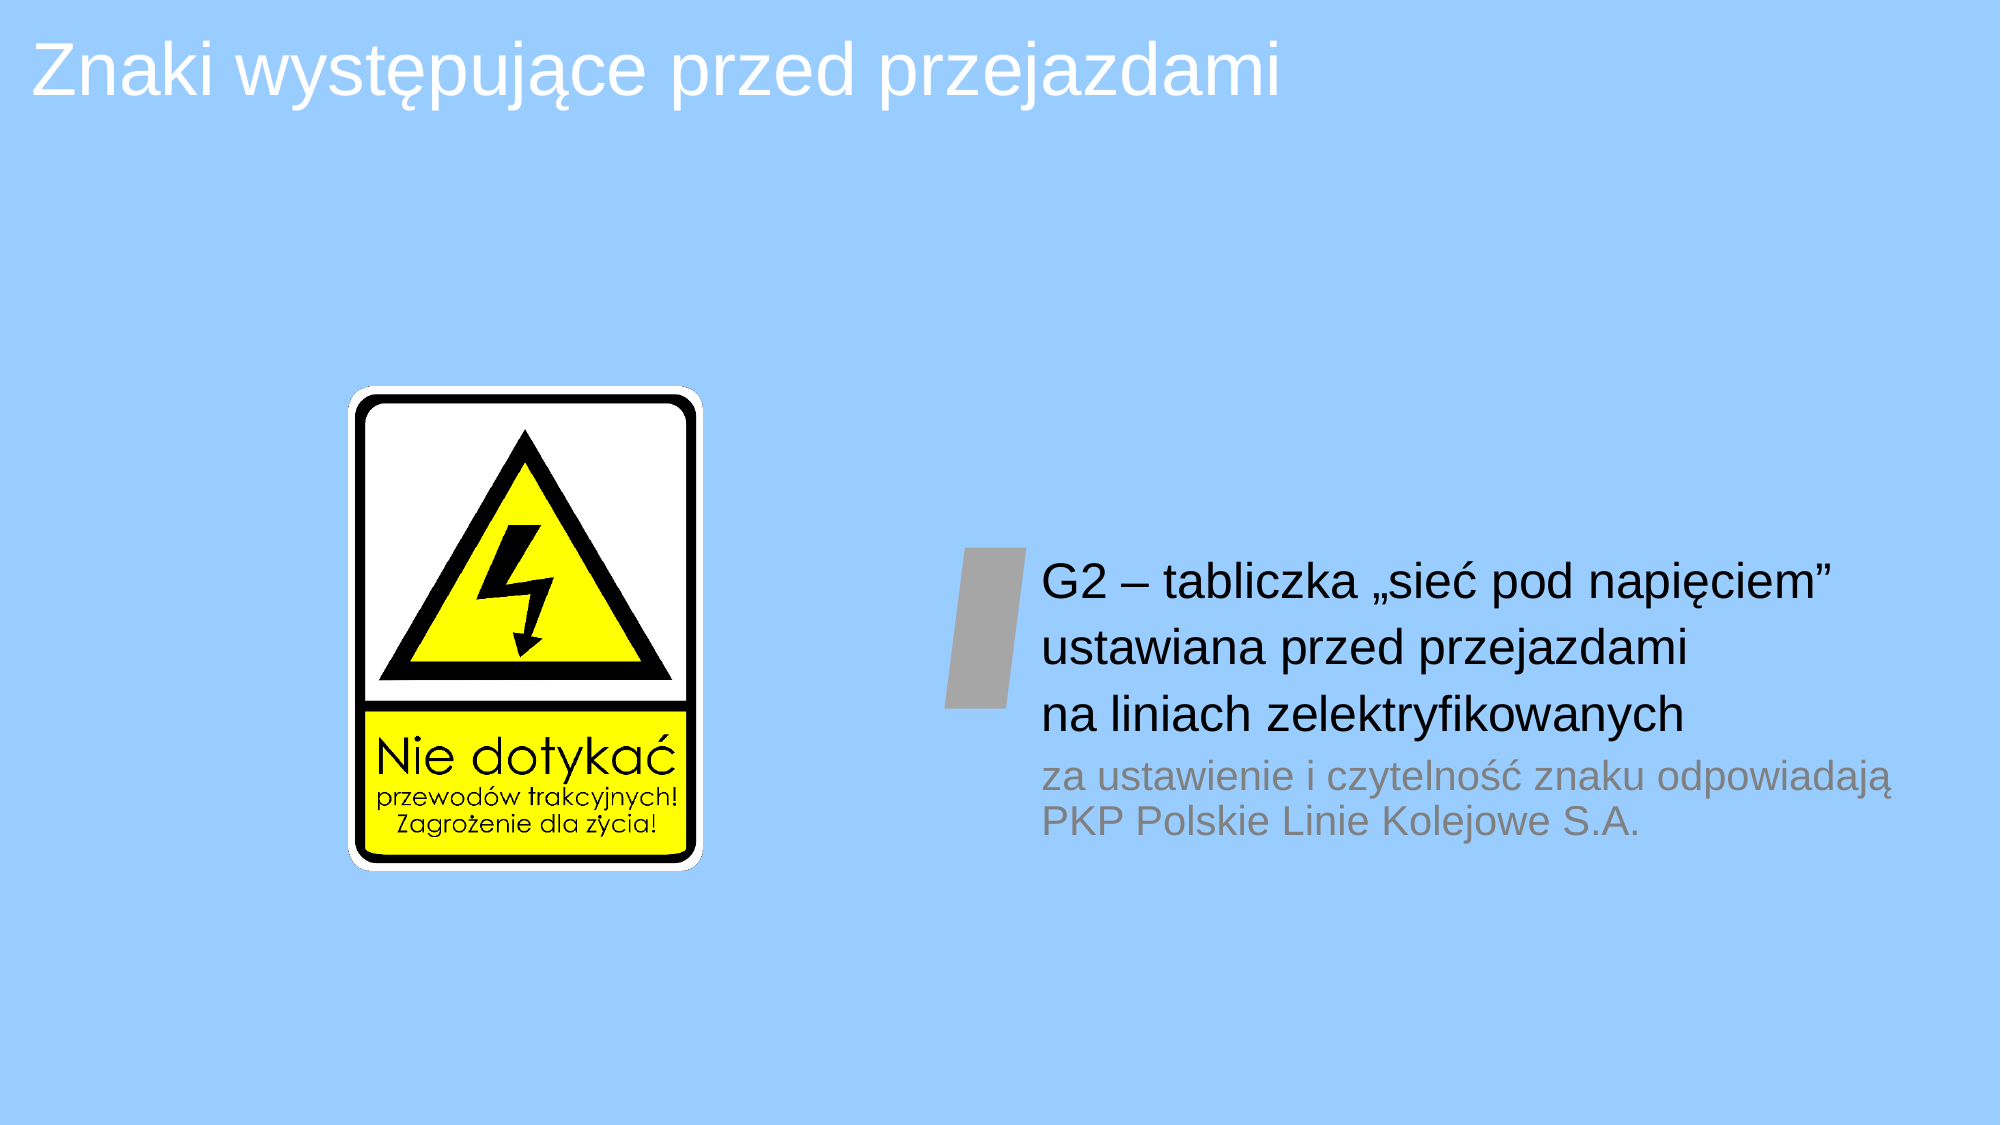

# Znaki występujące przed przejazdami
G2 – tabliczka „sieć pod napięciem”
ustawiana przed przejazdami
na liniach zelektryfikowanych
za ustawienie i czytelność znaku odpowiadają
PKP Polskie Linie Kolejowe S.A.